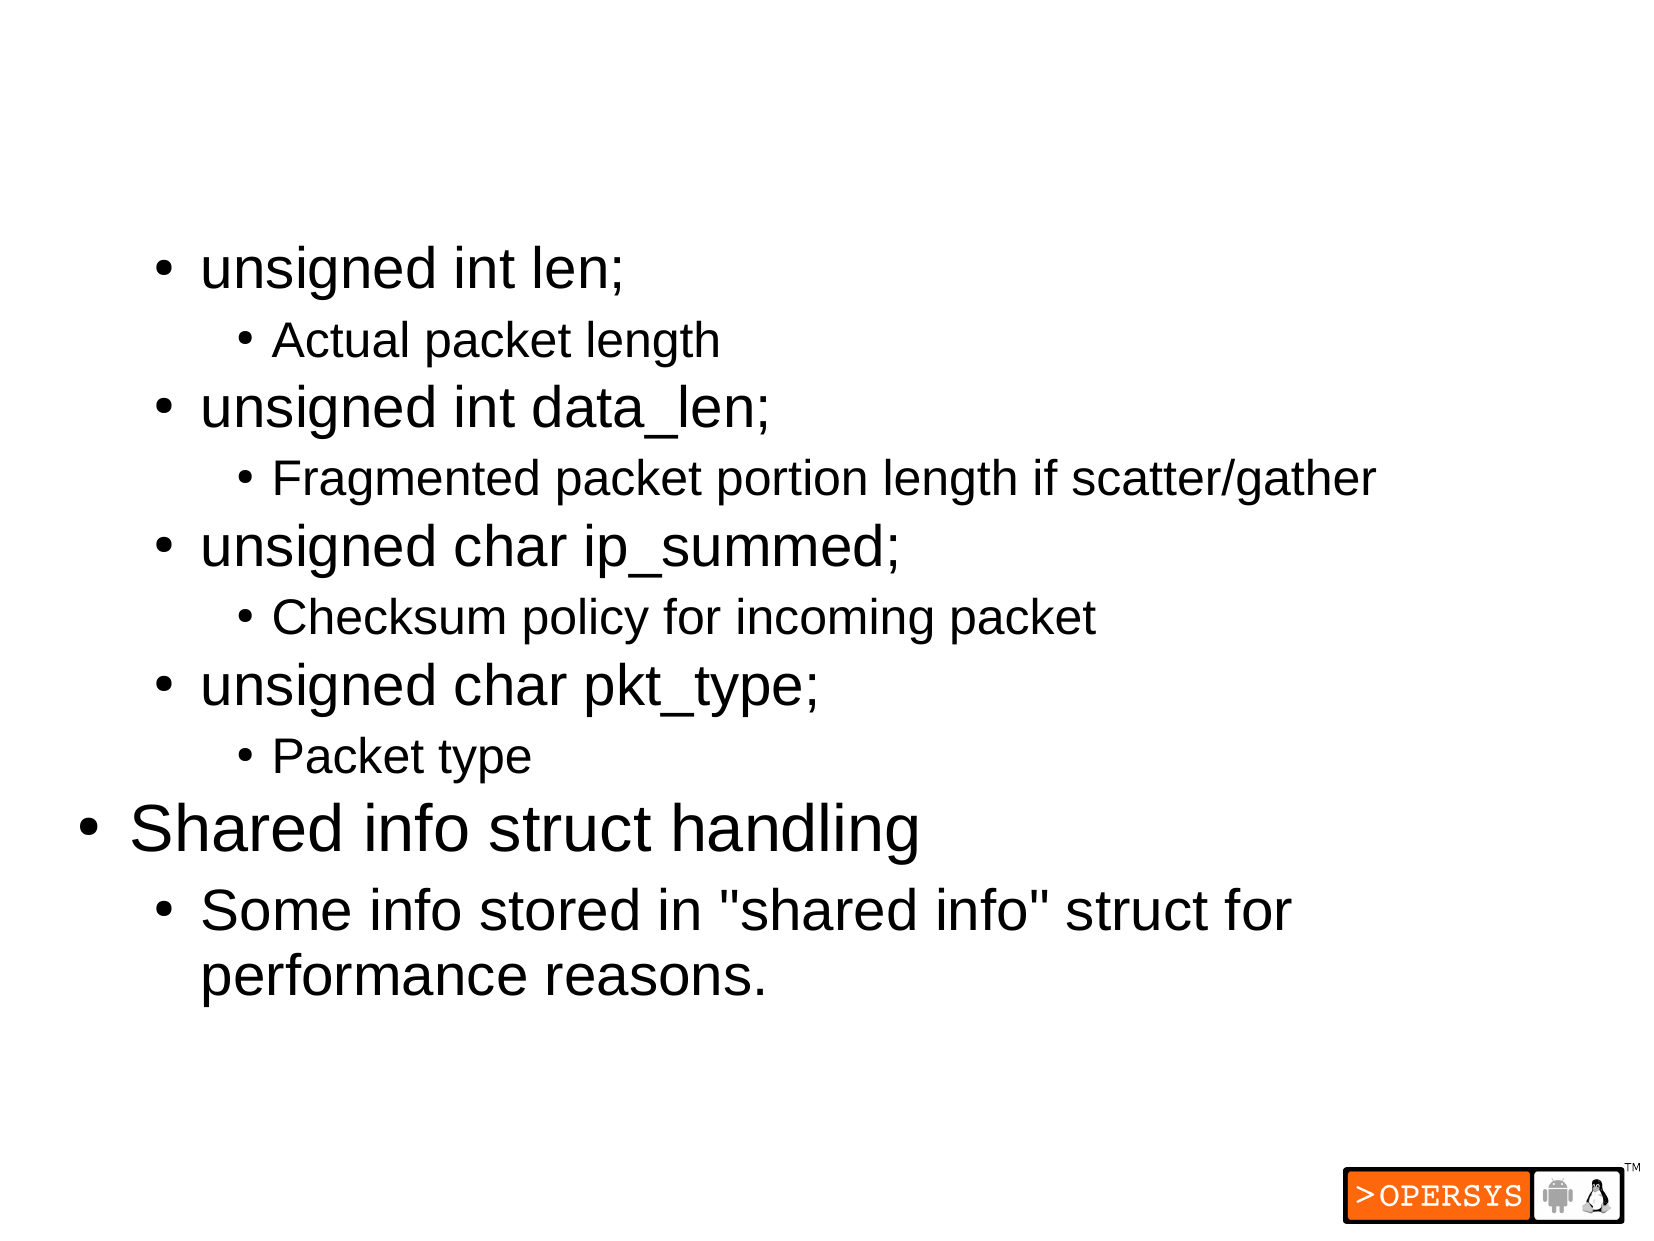

# unsigned int len;
Actual packet length
unsigned int data_len;
Fragmented packet portion length if scatter/gather
unsigned char ip_summed;
Checksum policy for incoming packet
unsigned char pkt_type;
Packet type
Shared info struct handling
Some info stored in "shared info" struct for performance reasons.